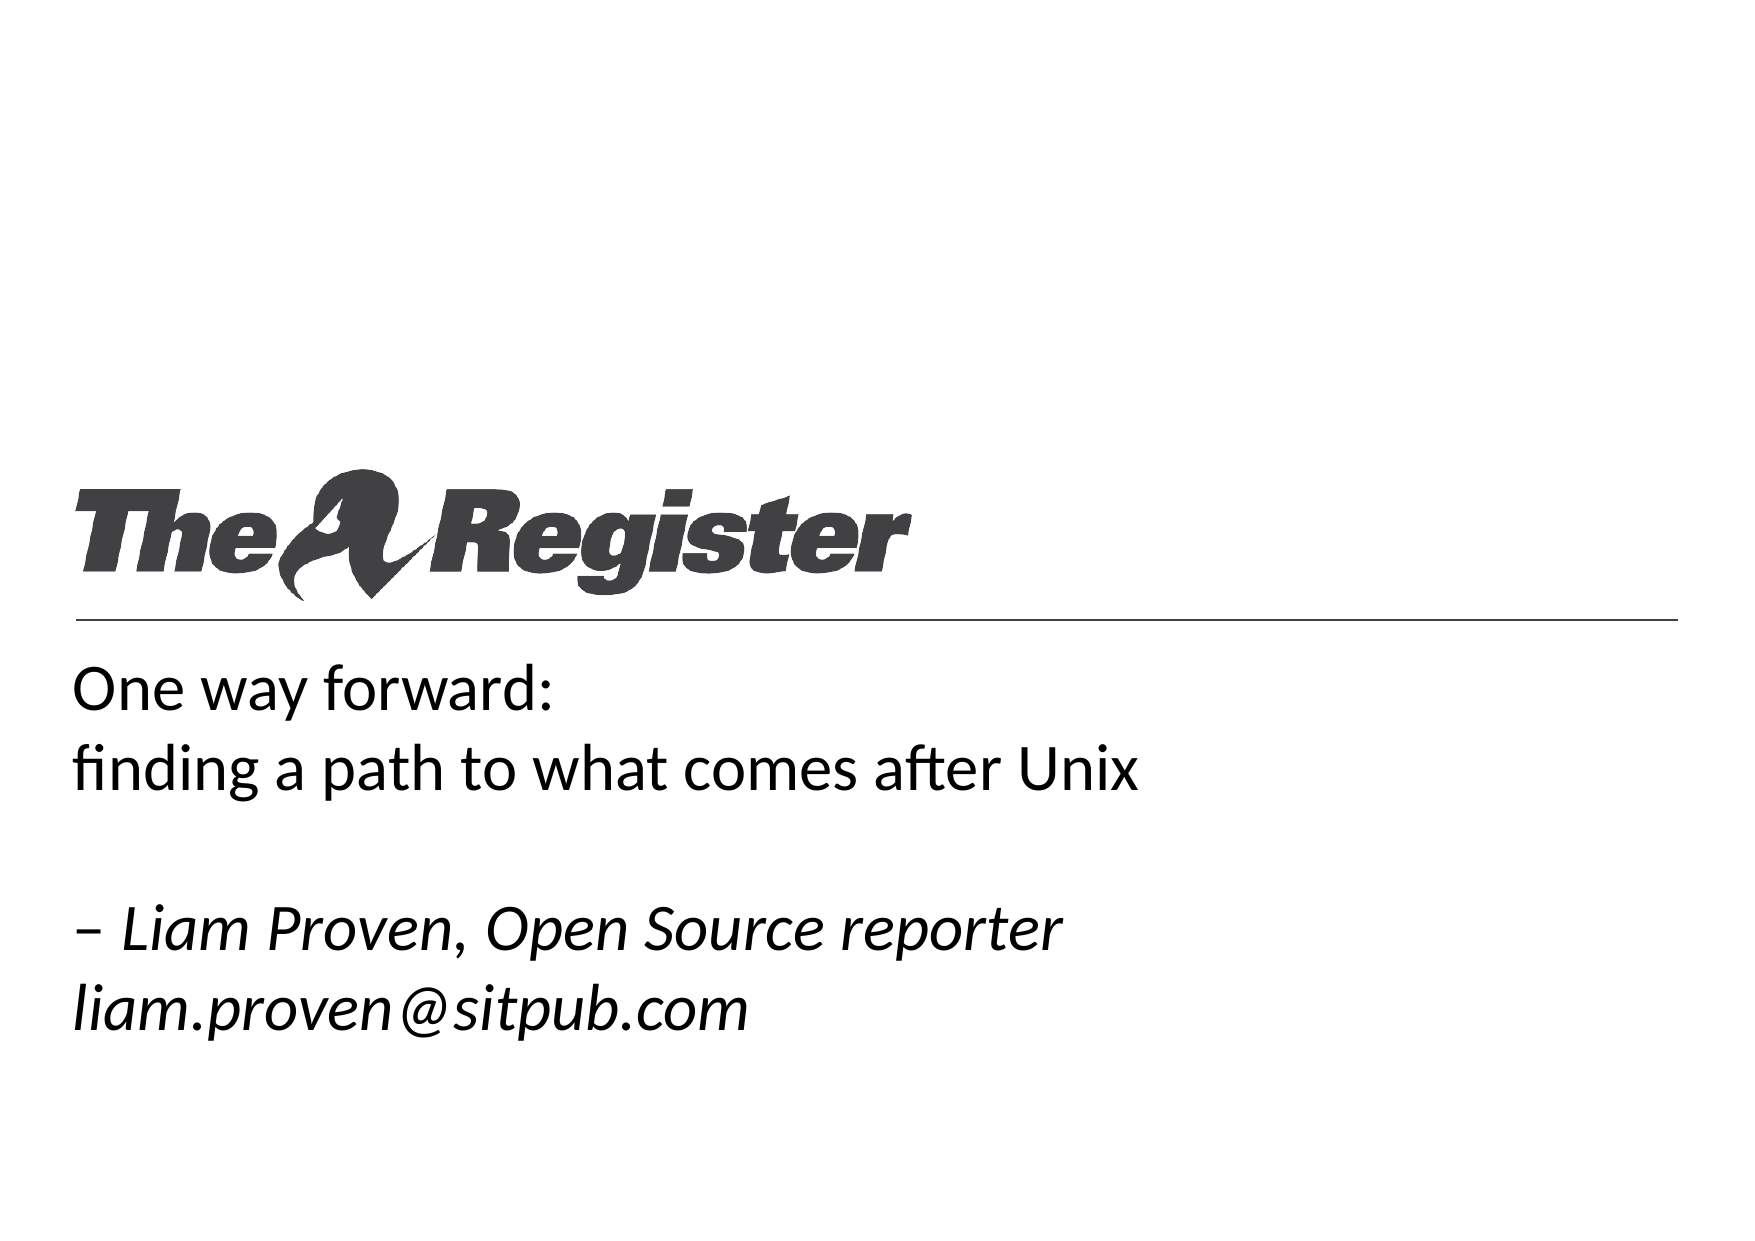

# One way forward: finding a path to what comes after Unix – Liam Proven, Open Source reporter liam.proven@sitpub.com